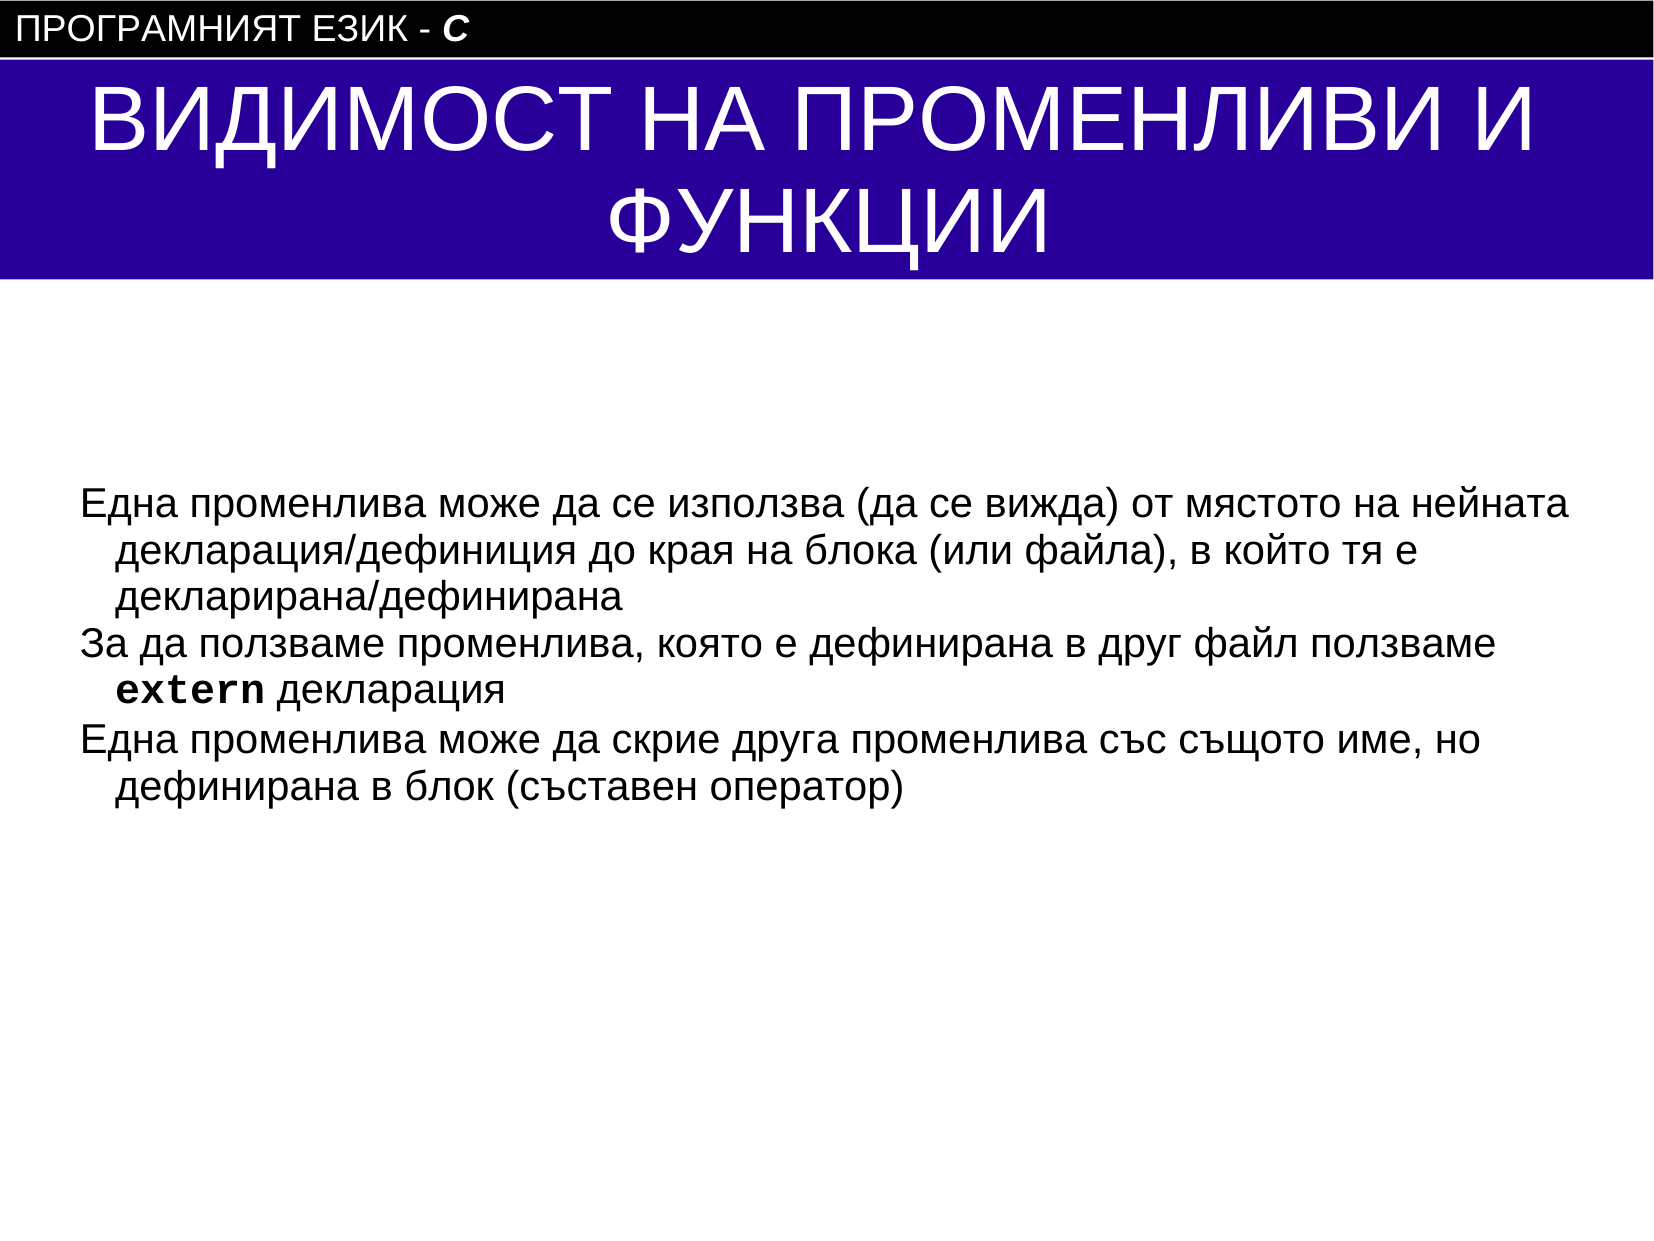

ПРОГРАМНИЯT ЕЗИК - С
	ВИДИМОСТ НА ПРОМЕНЛИВИ И
 								ФУНКЦИИ
Една променлива може да се използва (да се вижда) от мястото на нейната декларация/дефиниция до края на блока (или файла), в който тя е декларирана/дефинирана
За да ползваме променлива, която е дефинирана в друг файл ползваме extern декларация
Една променлива може да скрие друга променлива със същото име, но дефинирана в блок (съставен оператор)